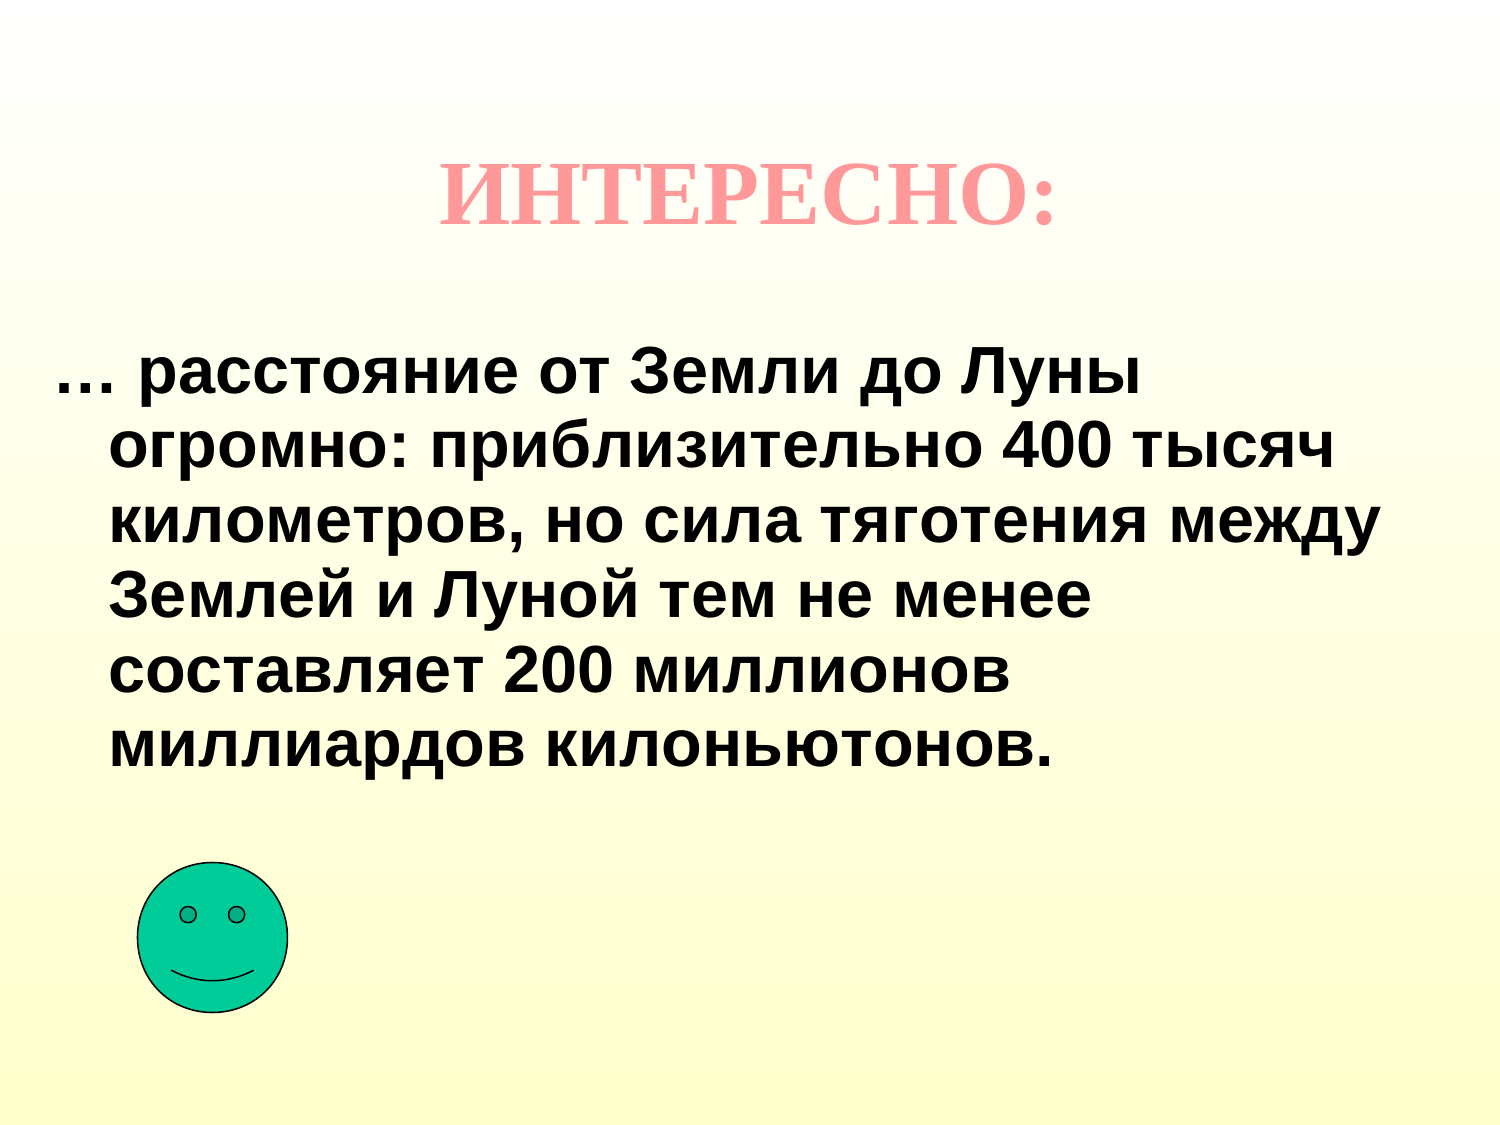

# ИНТЕРЕСНО:
… расстояние от Земли до Луны огромно: приблизительно 400 тысяч километров, но сила тяготения между Землей и Луной тем не менее составляет 200 миллионов миллиардов килоньютонов.